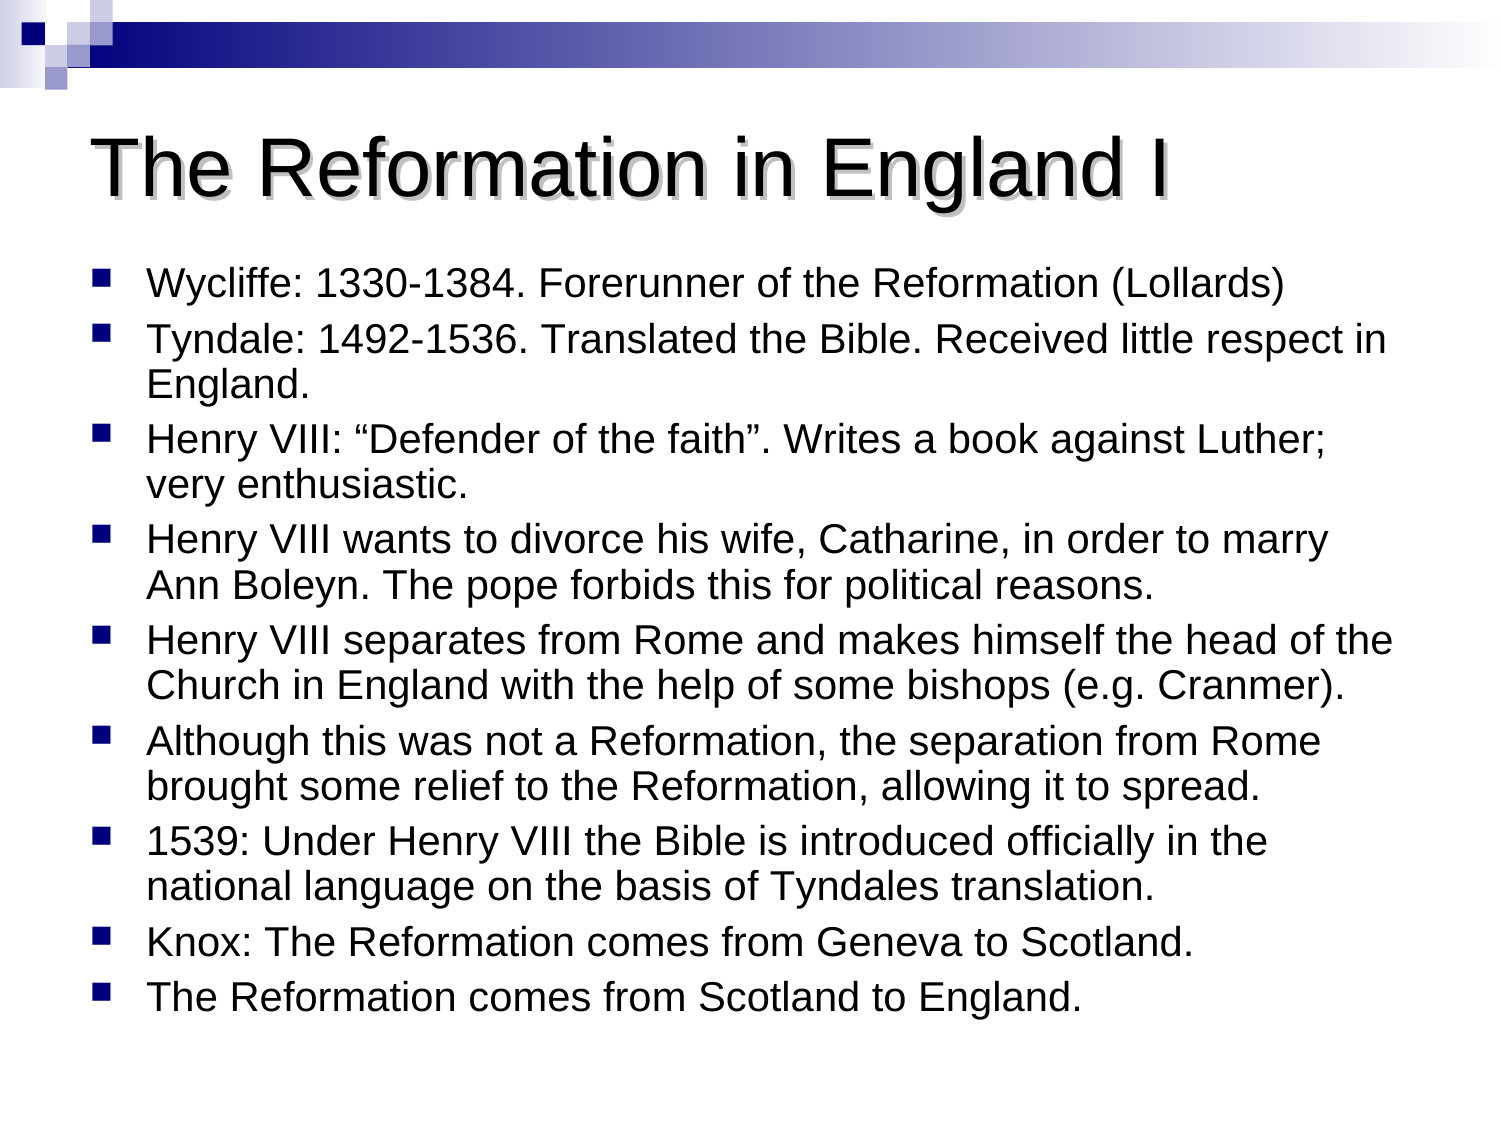

# The Reformation in England I
Wycliffe: 1330-1384. Forerunner of the Reformation (Lollards)
Tyndale: 1492-1536. Translated the Bible. Received little respect in England.
Henry VIII: “Defender of the faith”. Writes a book against Luther; very enthusiastic.
Henry VIII wants to divorce his wife, Catharine, in order to marry Ann Boleyn. The pope forbids this for political reasons.
Henry VIII separates from Rome and makes himself the head of the Church in England with the help of some bishops (e.g. Cranmer).
Although this was not a Reformation, the separation from Rome brought some relief to the Reformation, allowing it to spread.
1539: Under Henry VIII the Bible is introduced officially in the national language on the basis of Tyndales translation.
Knox: The Reformation comes from Geneva to Scotland.
The Reformation comes from Scotland to England.